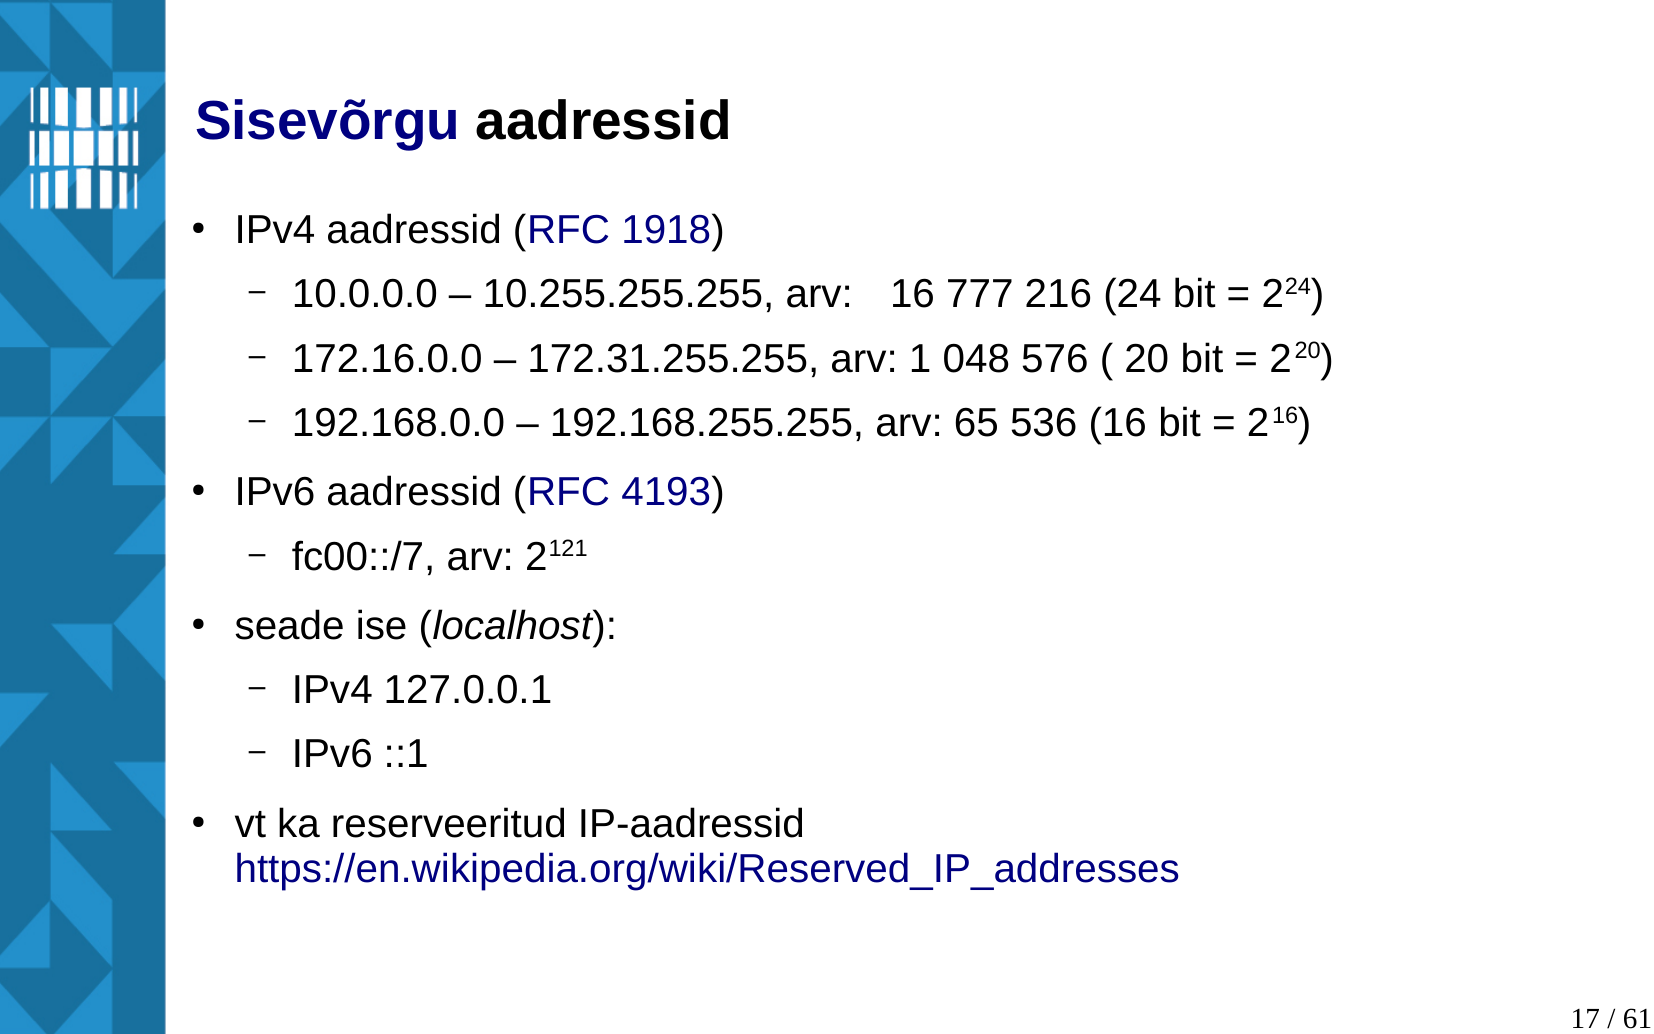

# Sisevõrgu aadressid
IPv4 aadressid (RFC 1918)
10.0.0.0 – 10.255.255.255, arv:	16 777 216 (24 bit = 224)
172.16.0.0 – 172.31.255.255, arv: 1 048 576 ( 20 bit = 220)
192.168.0.0 – 192.168.255.255, arv: 65 536 (16 bit = 216)
IPv6 aadressid (RFC 4193)
fc00::/7, arv: 2121
seade ise (localhost):
IPv4 127.0.0.1
IPv6 ::1
vt ka reserveeritud IP-aadressid https://en.wikipedia.org/wiki/Reserved_IP_addresses
17